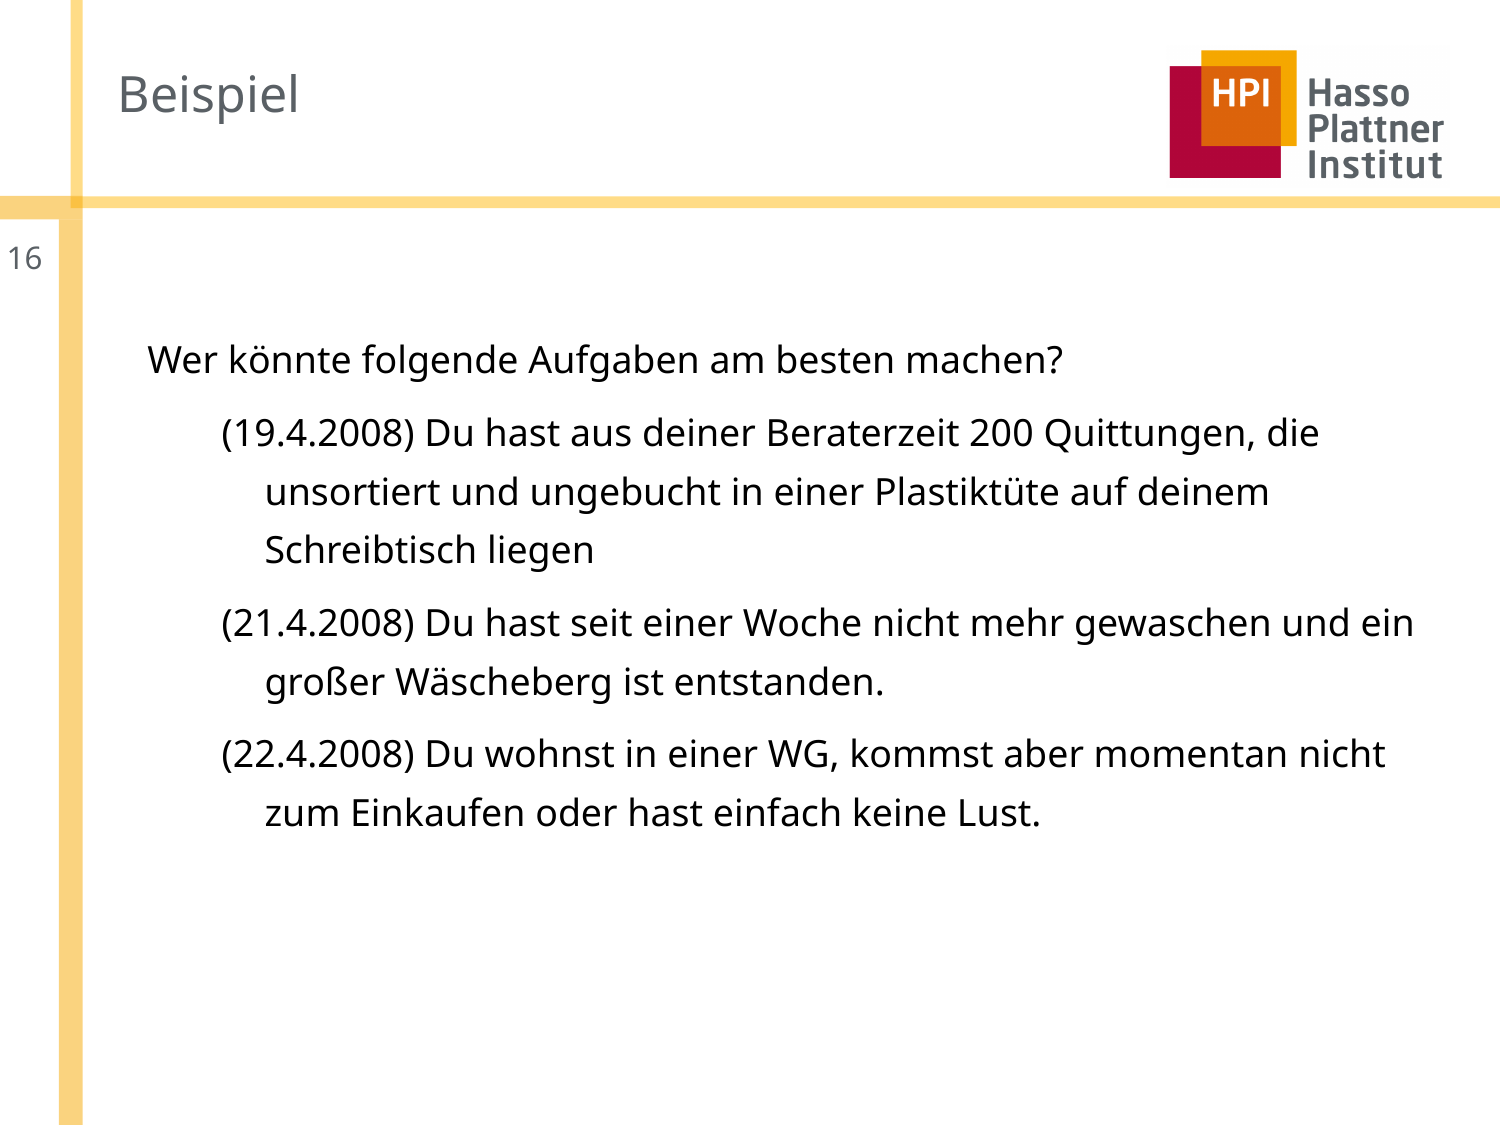

# Beispiel
16
Wer könnte folgende Aufgaben am besten machen?
(19.4.2008) Du hast aus deiner Beraterzeit 200 Quittungen, die unsortiert und ungebucht in einer Plastiktüte auf deinem Schreibtisch liegen
(21.4.2008) Du hast seit einer Woche nicht mehr gewaschen und ein großer Wäscheberg ist entstanden.
(22.4.2008) Du wohnst in einer WG, kommst aber momentan nicht zum Einkaufen oder hast einfach keine Lust.